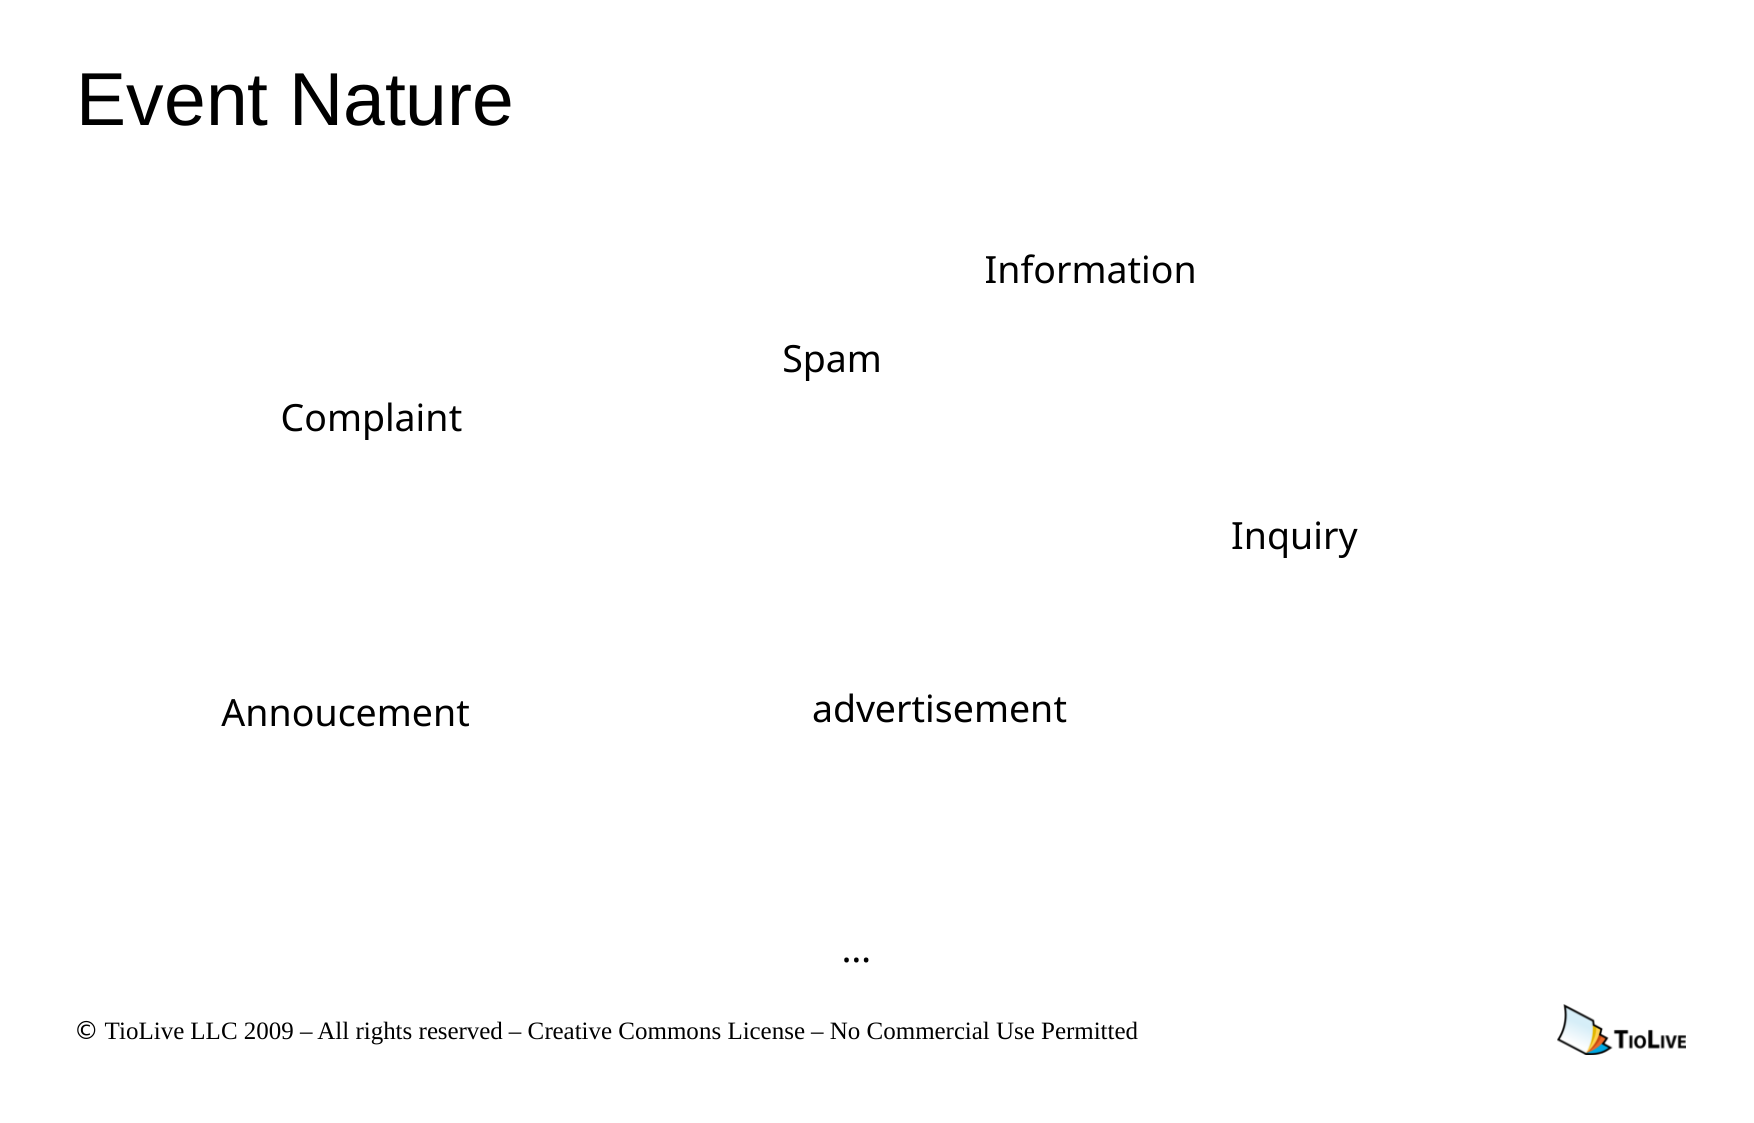

# Event Nature
Information
Spam
Complaint
Inquiry
advertisement
Annoucement
…